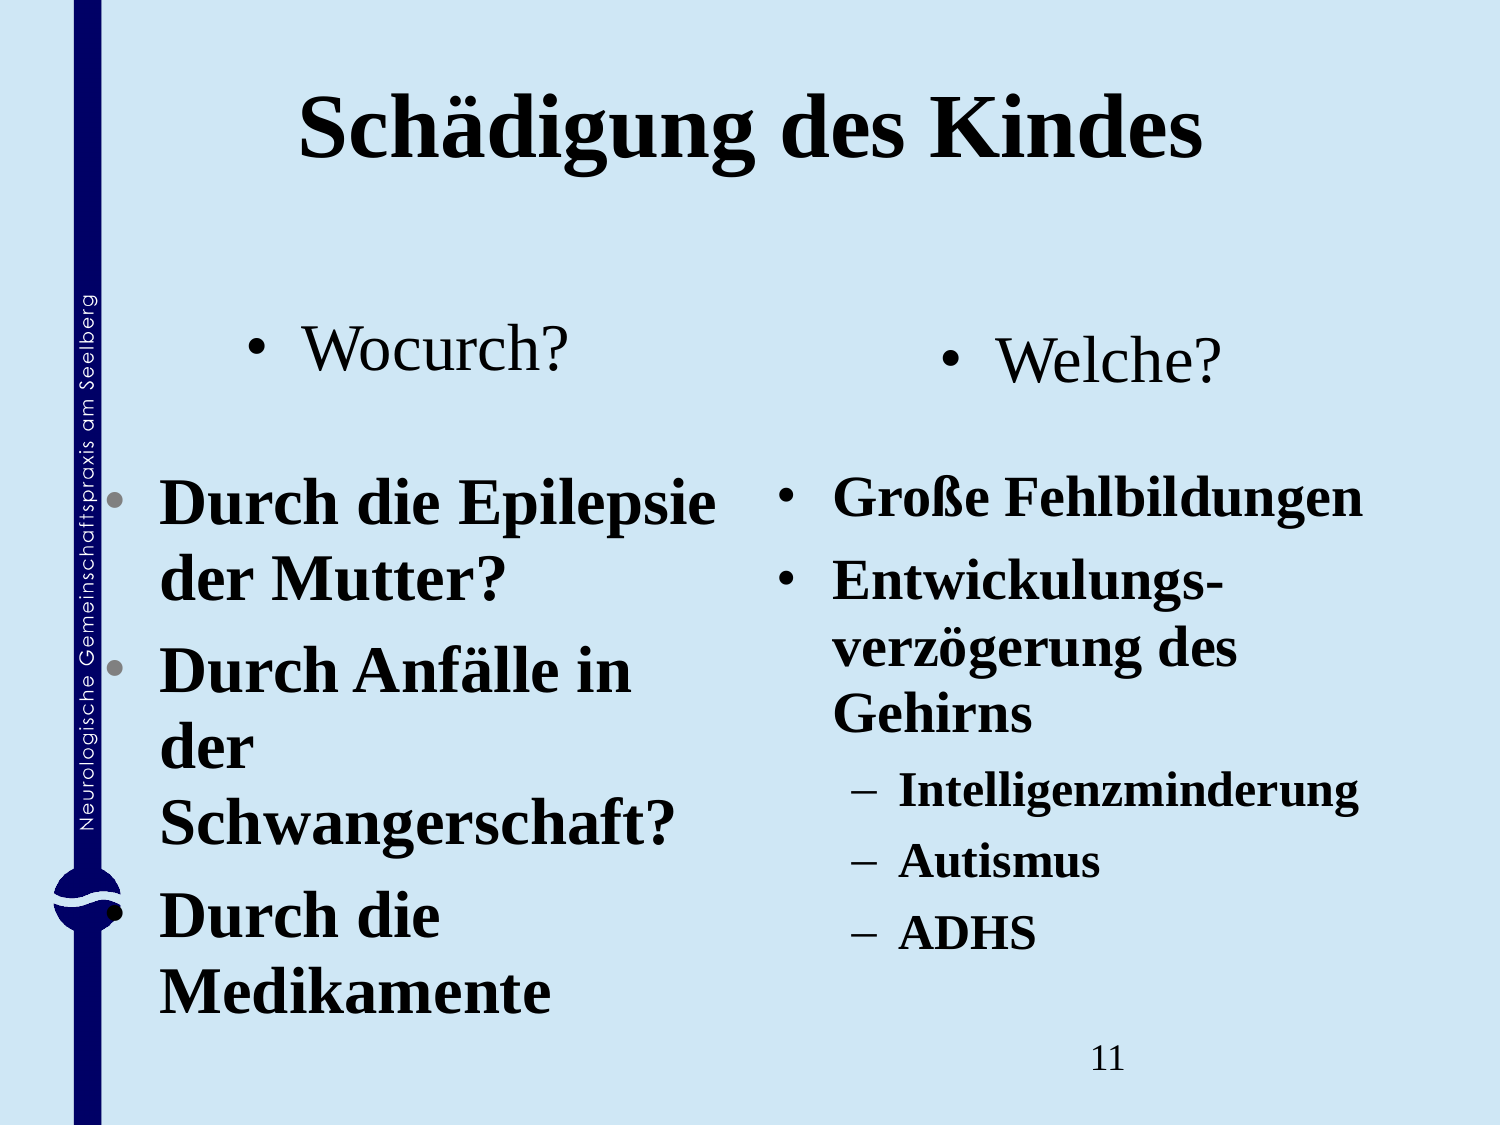

# Schädigung des Kindes
Wocurch?
Welche?
Durch die Epilepsie der Mutter?
Durch Anfälle in der Schwangerschaft?
Durch die Medikamente
Große Fehlbildungen
Entwickulungs-verzögerung des Gehirns
Intelligenzminderung
Autismus
ADHS